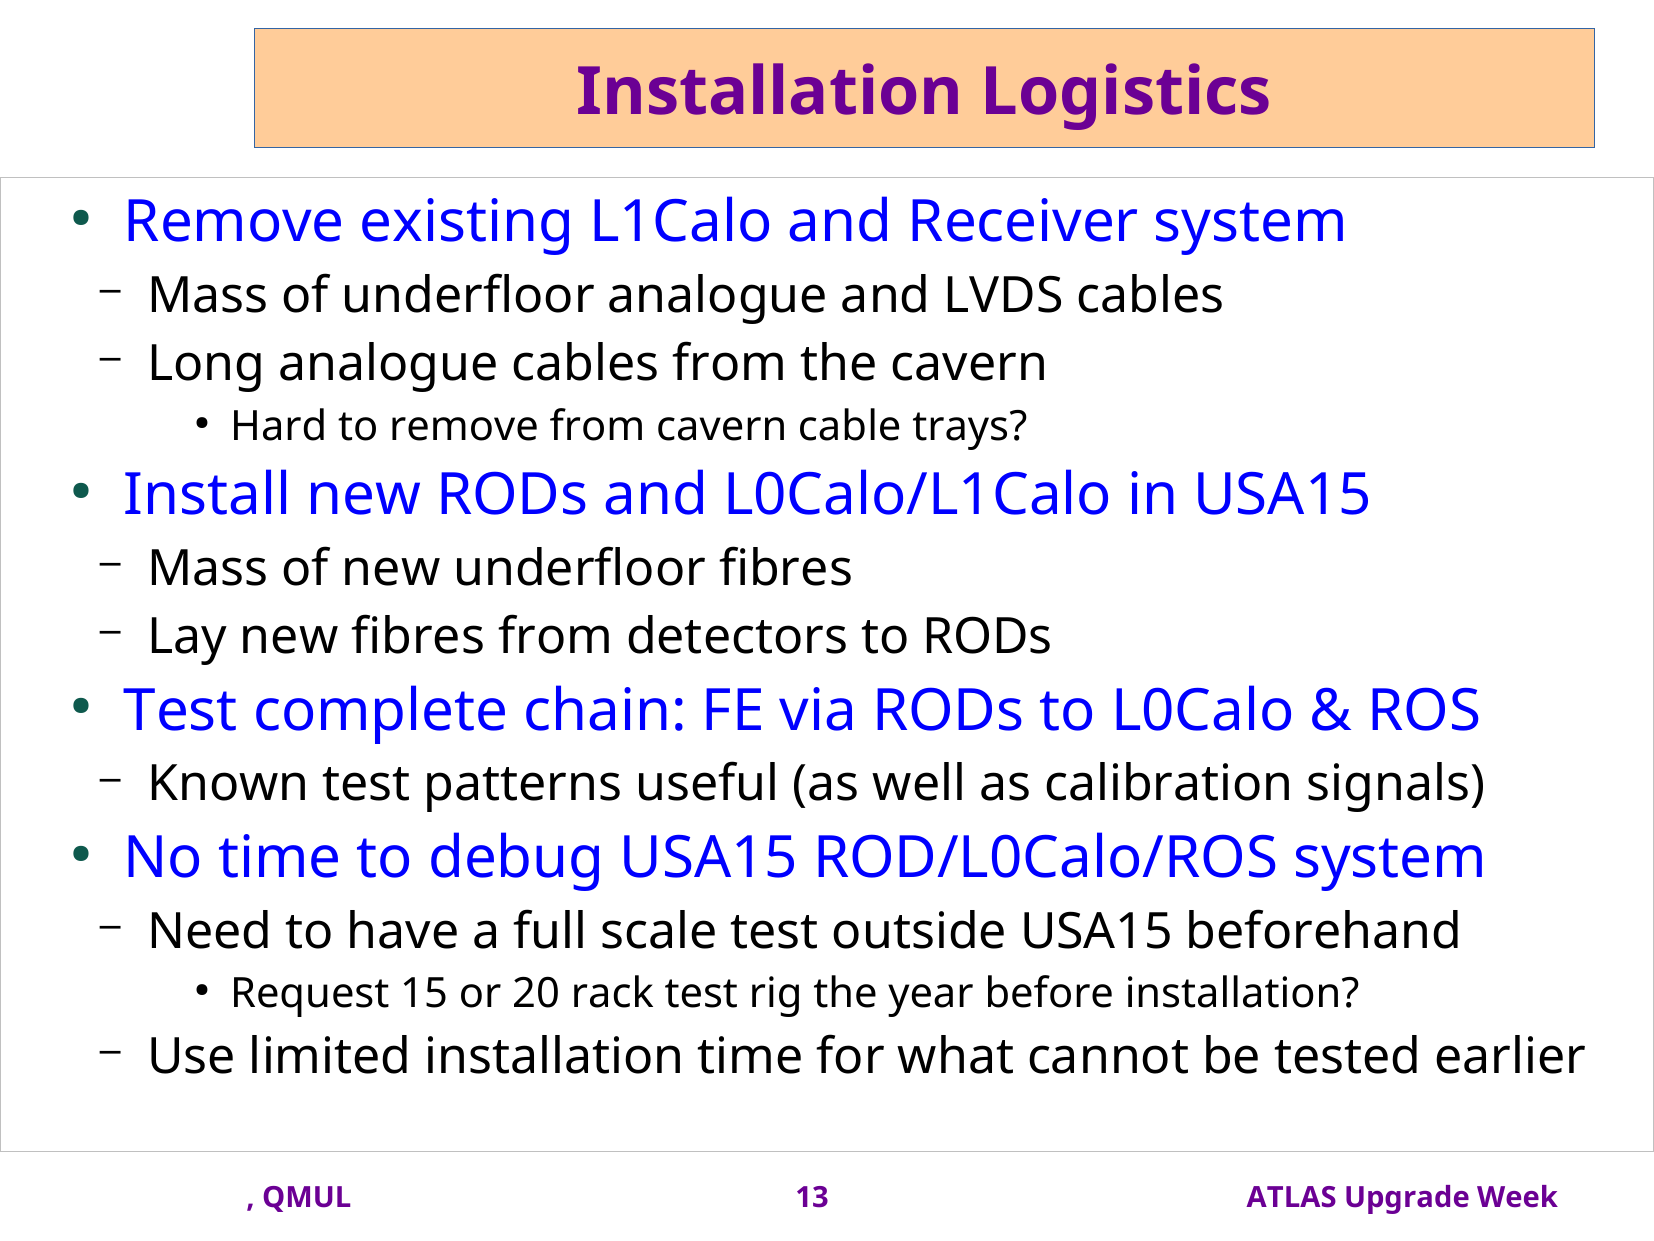

# Installation Logistics
Remove existing L1Calo and Receiver system
Mass of underfloor analogue and LVDS cables
Long analogue cables from the cavern
Hard to remove from cavern cable trays?
Install new RODs and L0Calo/L1Calo in USA15
Mass of new underfloor fibres
Lay new fibres from detectors to RODs
Test complete chain: FE via RODs to L0Calo & ROS
Known test patterns useful (as well as calibration signals)
No time to debug USA15 ROD/L0Calo/ROS system
Need to have a full scale test outside USA15 beforehand
Request 15 or 20 rack test rig the year before installation?
Use limited installation time for what cannot be tested earlier